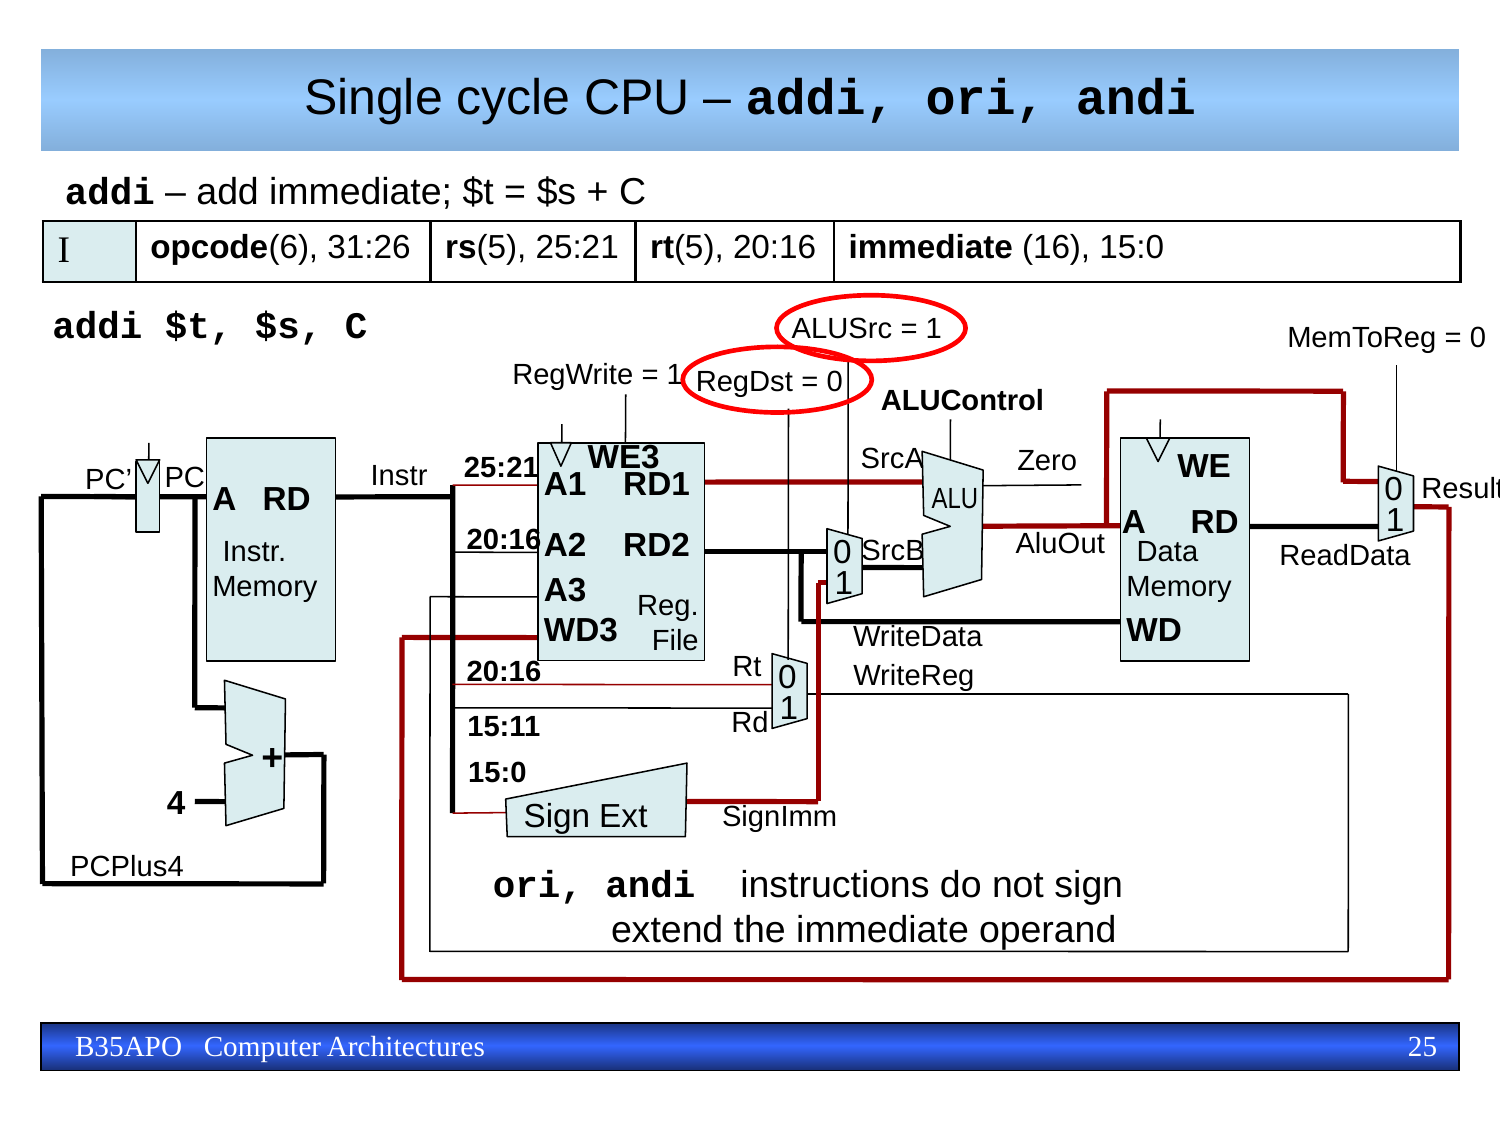

# Single cycle CPU – addi, ori, andi
addi – add immediate; $t = $s + C
| I | opcode(6), 31:26 | rs(5), 25:21 | rt(5), 20:16 | immediate (16), 15:0 |
| --- | --- | --- | --- | --- |
addi $t, $s, C
ALUSrc = 1
MemToReg = 0
RegWrite = 1
RegDst = 0
ALUControl
WE3
Reg.
 File
A1 RD1
A2 RD2
A3
WD3
SrcA
Zero
Instr. Memory
A RD
Data Memory
WE
A RD
WD
25:21
Instr
PC
PC’
0
1
Result
ALU
20:16
AluOut
0
1
SrcB
ReadData
WriteData
Rt
20:16
0
1
WriteReg
Rd
15:11
+
15:0
Sign Ext
4
SignImm
PCPlus4
ori, andi instructions do not sign extend the immediate operand
B35APO Computer Architectures
25